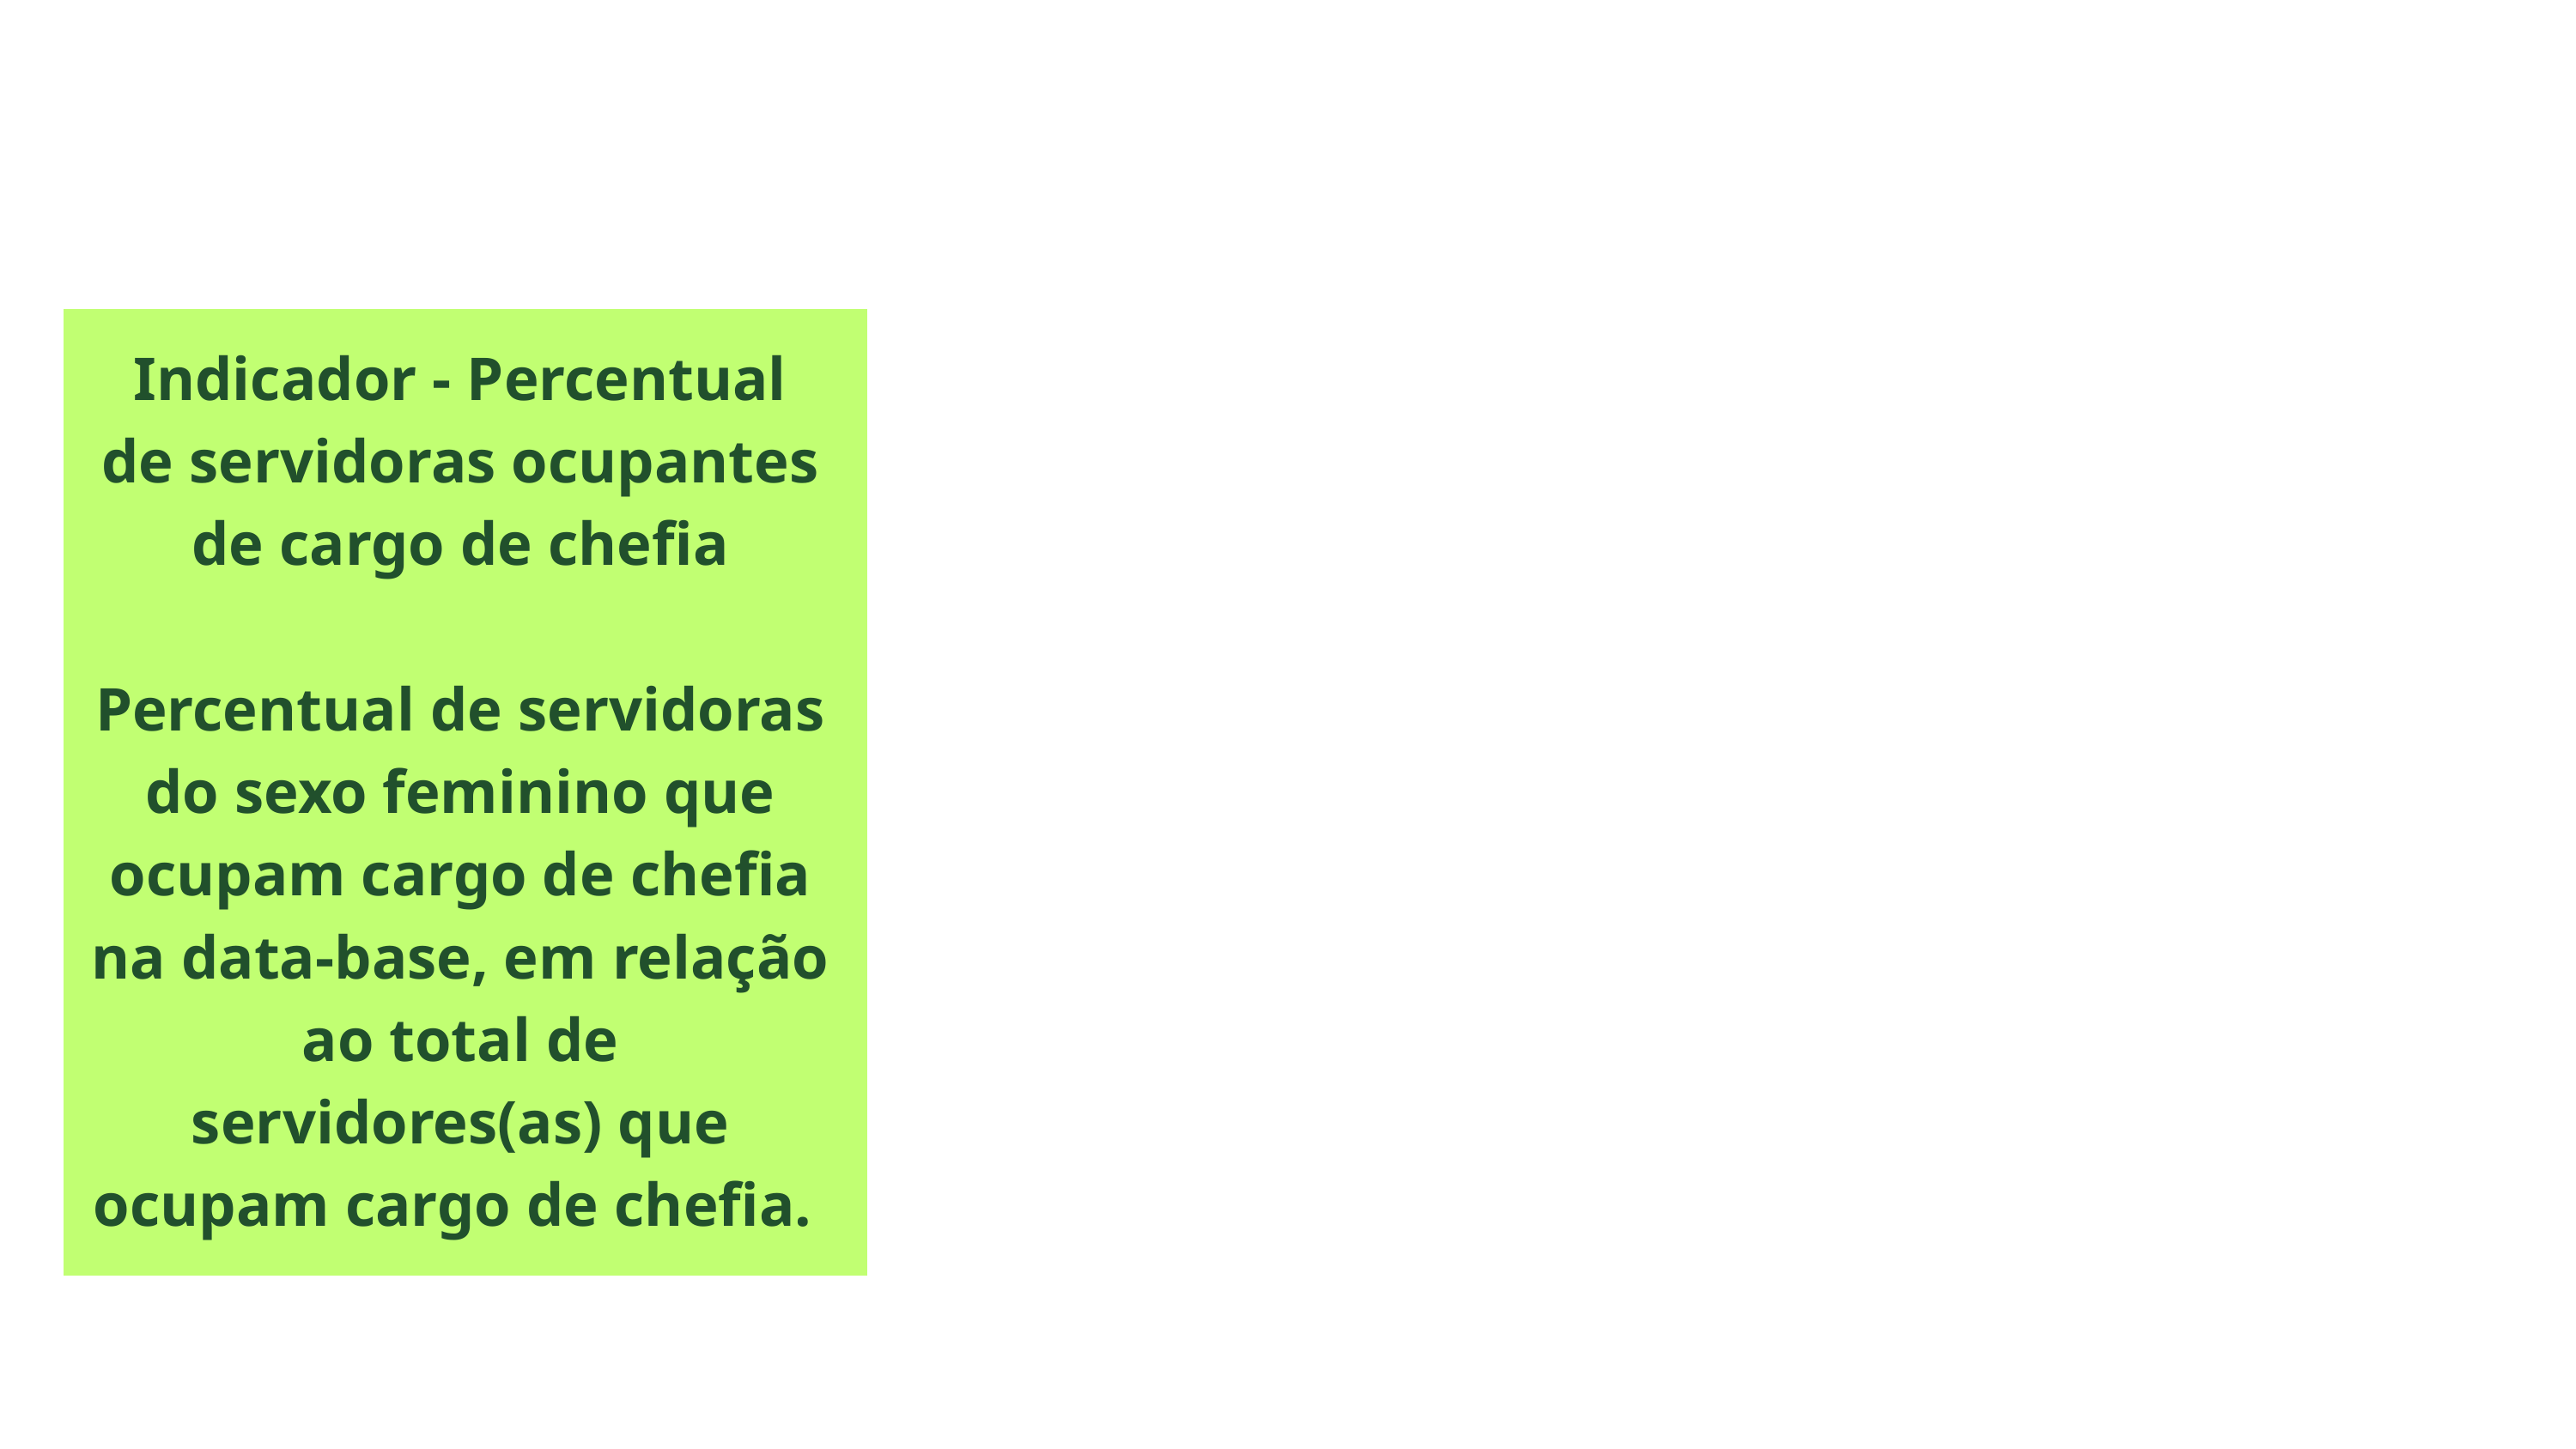

Polaridade: Quanto mais próximo de 50%, melhor o desempenho.
Periodicidade: Anual
Metodologia Análise de Desempenho: Anual
Unidade responsável pelas metas: Setor de sustentabilidade, acessibilidade, inovação e proteção de dados
Indicador - Percentual de servidoras ocupantes de cargo de chefia
Percentual de servidoras do sexo feminino que ocupam cargo de chefia na data-base, em relação ao total de servidores(as) que ocupam cargo de chefia.